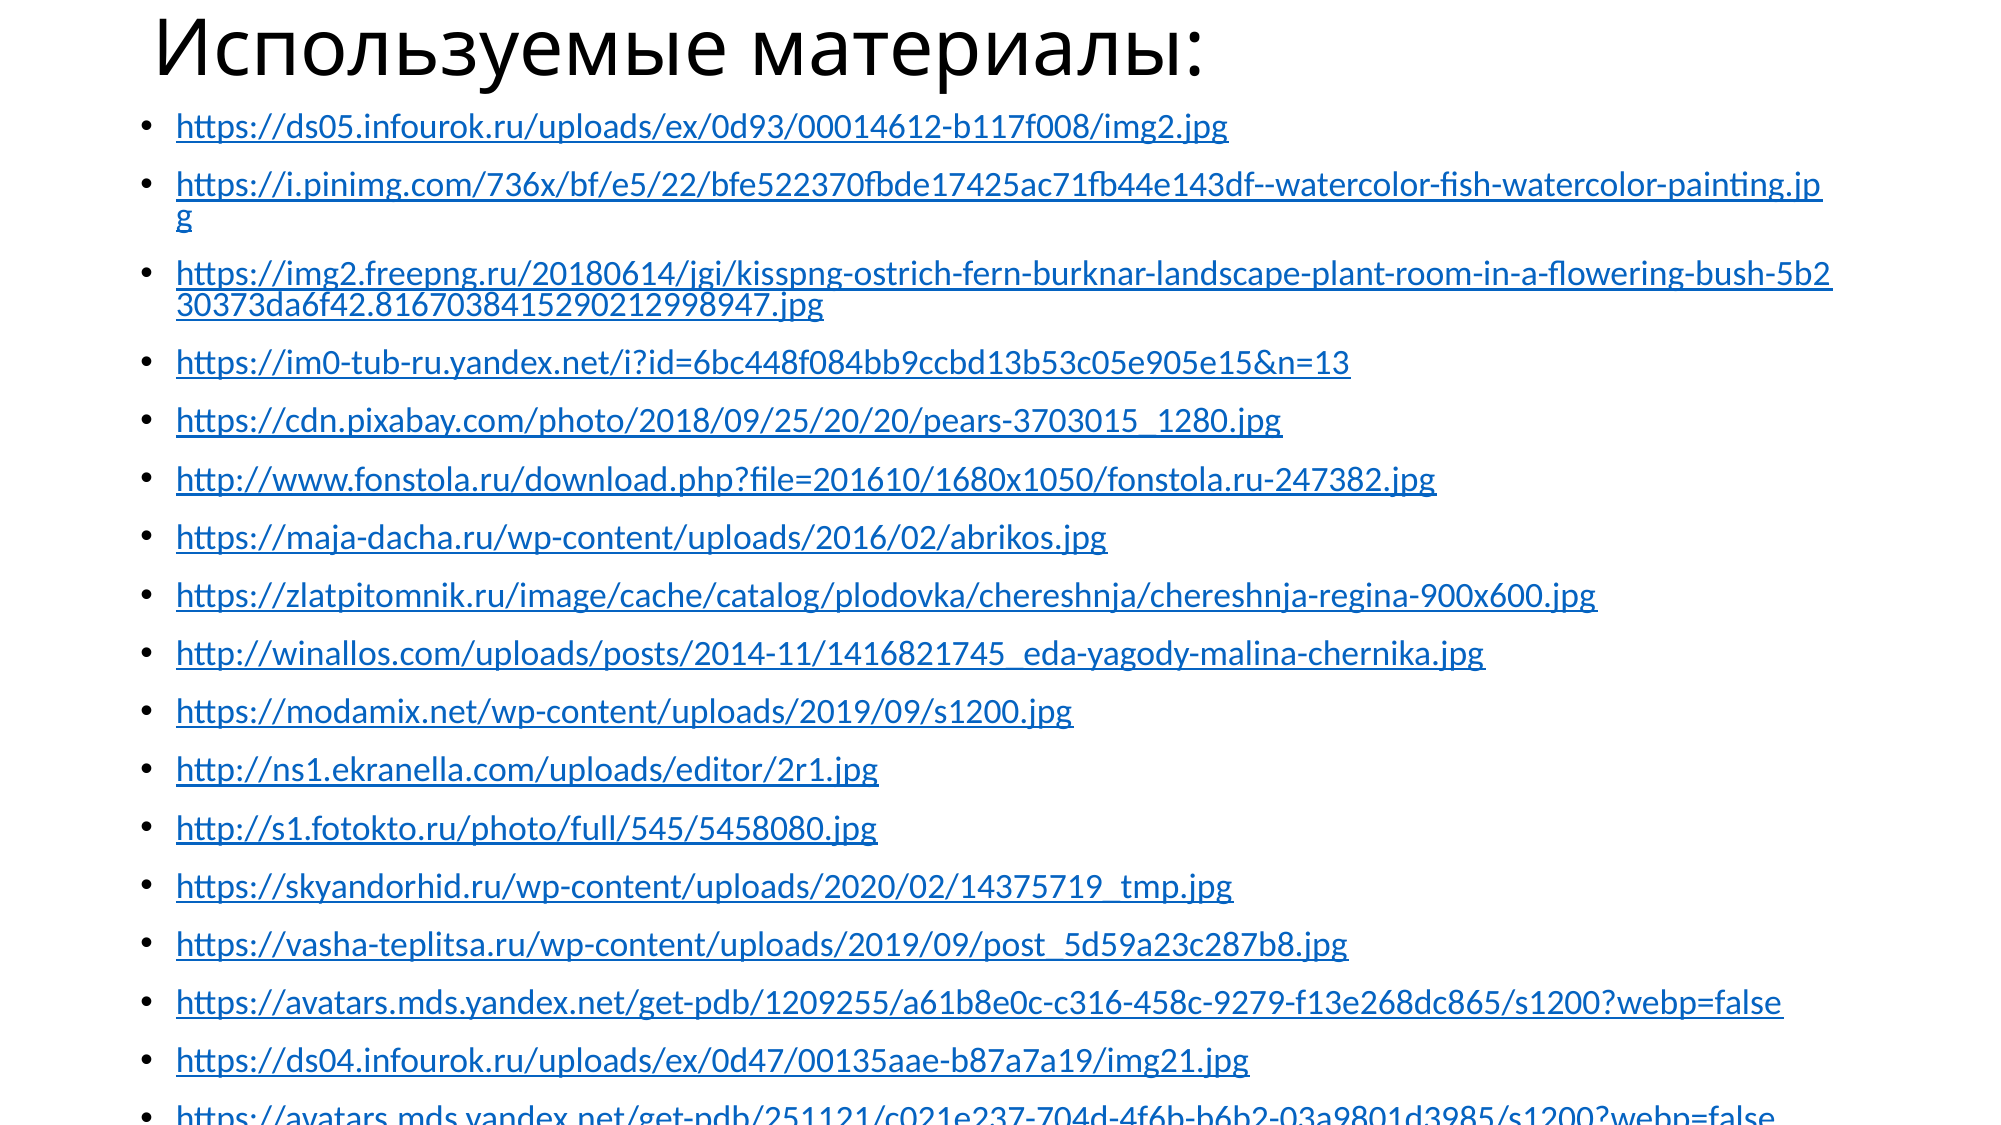

# Используемые материалы:
https://ds05.infourok.ru/uploads/ex/0d93/00014612-b117f008/img2.jpg
https://i.pinimg.com/736x/bf/e5/22/bfe522370fbde17425ac71fb44e143df--watercolor-fish-watercolor-painting.jpg
https://img2.freepng.ru/20180614/jgi/kisspng-ostrich-fern-burknar-landscape-plant-room-in-a-flowering-bush-5b230373da6f42.8167038415290212998947.jpg
https://im0-tub-ru.yandex.net/i?id=6bc448f084bb9ccbd13b53c05e905e15&n=13
https://cdn.pixabay.com/photo/2018/09/25/20/20/pears-3703015_1280.jpg
http://www.fonstola.ru/download.php?file=201610/1680x1050/fonstola.ru-247382.jpg
https://maja-dacha.ru/wp-content/uploads/2016/02/abrikos.jpg
https://zlatpitomnik.ru/image/cache/catalog/plodovka/chereshnja/chereshnja-regina-900x600.jpg
http://winallos.com/uploads/posts/2014-11/1416821745_eda-yagody-malina-chernika.jpg
https://modamix.net/wp-content/uploads/2019/09/s1200.jpg
http://ns1.ekranella.com/uploads/editor/2r1.jpg
http://s1.fotokto.ru/photo/full/545/5458080.jpg
https://skyandorhid.ru/wp-content/uploads/2020/02/14375719_tmp.jpg
https://vasha-teplitsa.ru/wp-content/uploads/2019/09/post_5d59a23c287b8.jpg
https://avatars.mds.yandex.net/get-pdb/1209255/a61b8e0c-c316-458c-9279-f13e268dc865/s1200?webp=false
https://ds04.infourok.ru/uploads/ex/0d47/00135aae-b87a7a19/img21.jpg
https://avatars.mds.yandex.net/get-pdb/251121/c021e237-704d-4f6b-b6b2-03a9801d3985/s1200?webp=false